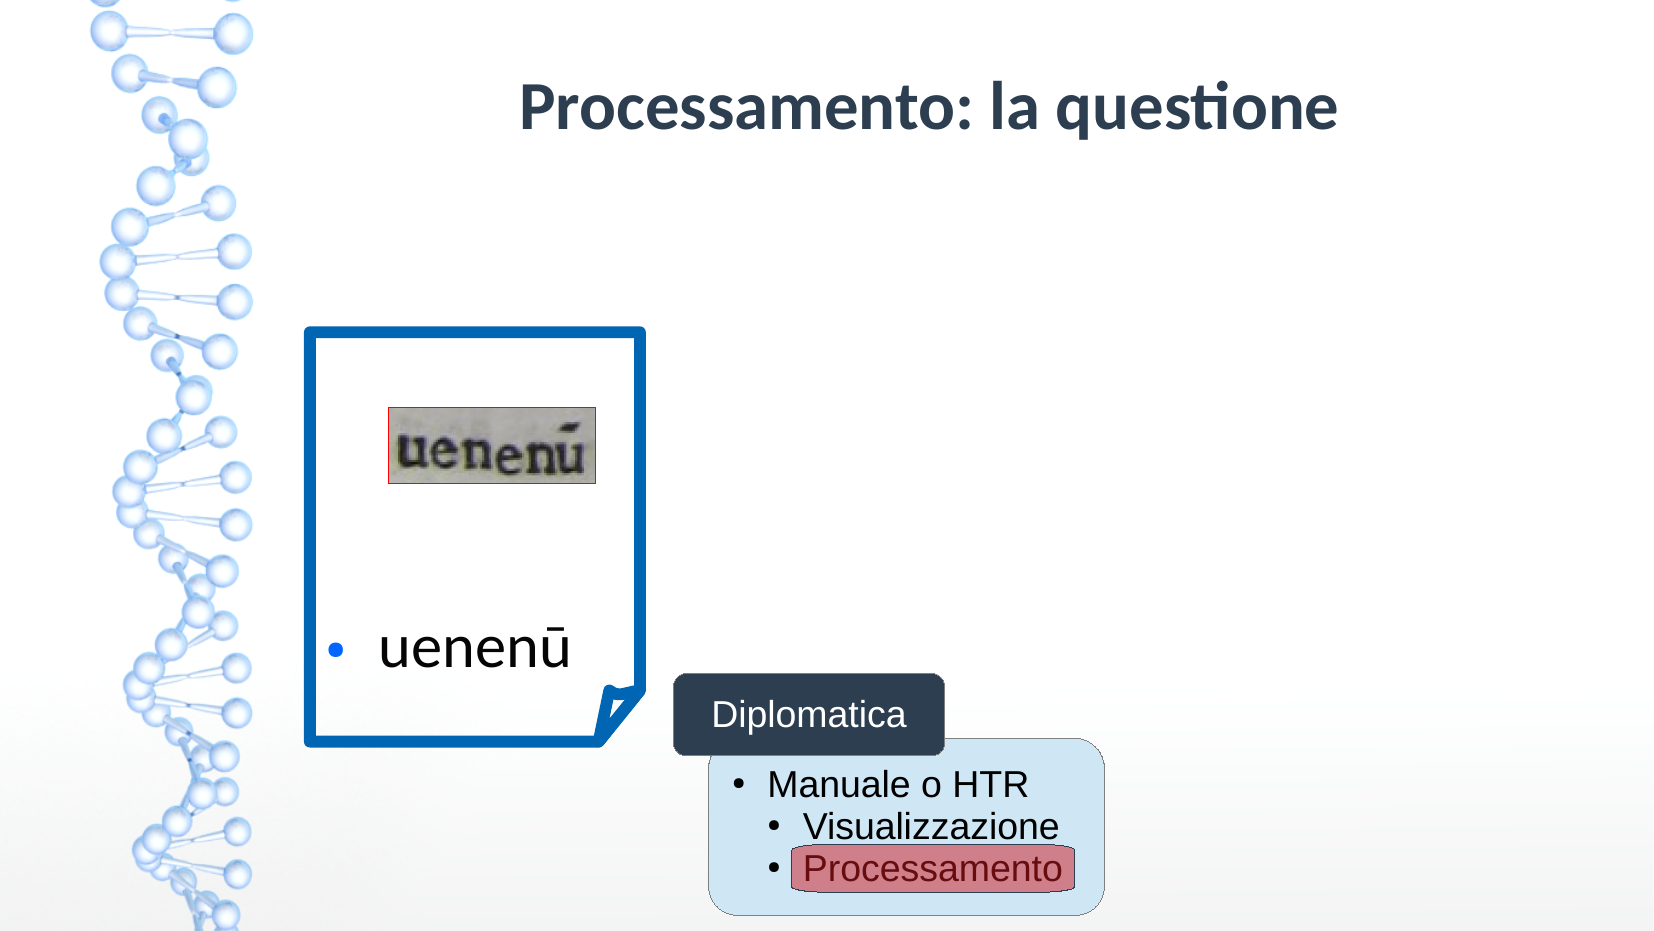

# Processamento: la questione
uenenū
Diplomatica
Manuale o HTR
Visualizzazione
Processamento